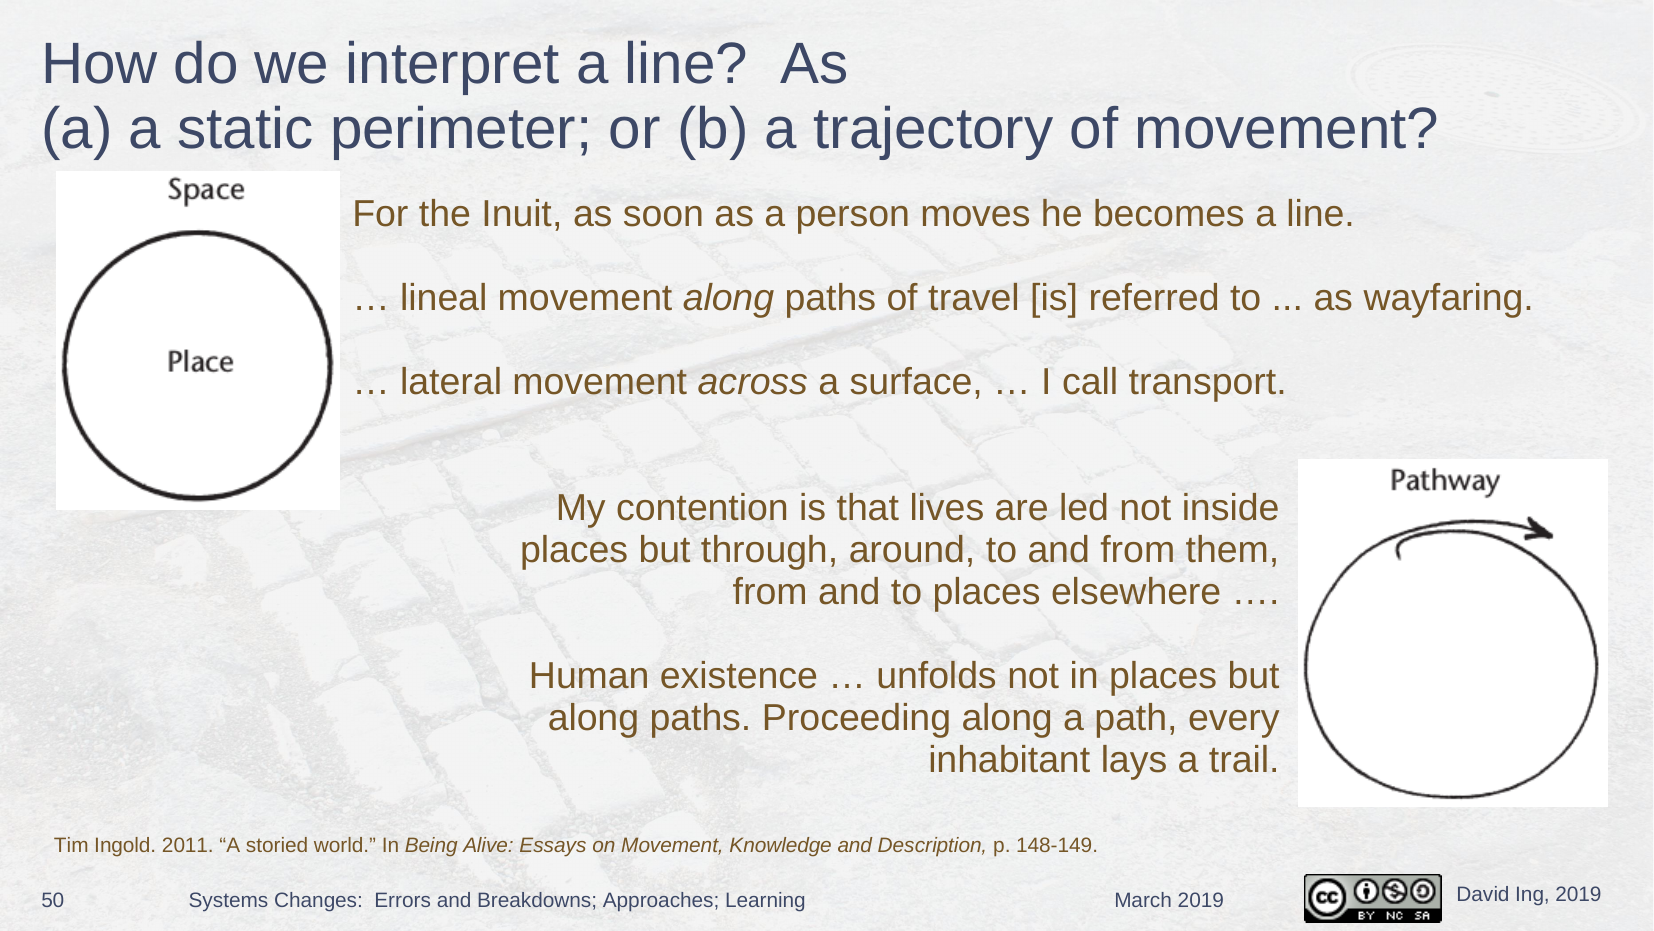

# How do we interpret a line? As (a) a static perimeter; or (b) a trajectory of movement?
For the Inuit, as soon as a person moves he becomes a line.
… lineal movement along paths of travel [is] referred to ... as wayfaring.
… lateral movement across a surface, … I call transport.
My contention is that lives are led not inside places but through, around, to and from them,
from and to places elsewhere ….
Human existence … unfolds not in places but along paths. Proceeding along a path, every inhabitant lays a trail.
Tim Ingold. 2011. “A storied world.” In Being Alive: Essays on Movement, Knowledge and Description, p. 148-149.
Systems Changes: Errors and Breakdowns; Approaches; Learning
March 2019